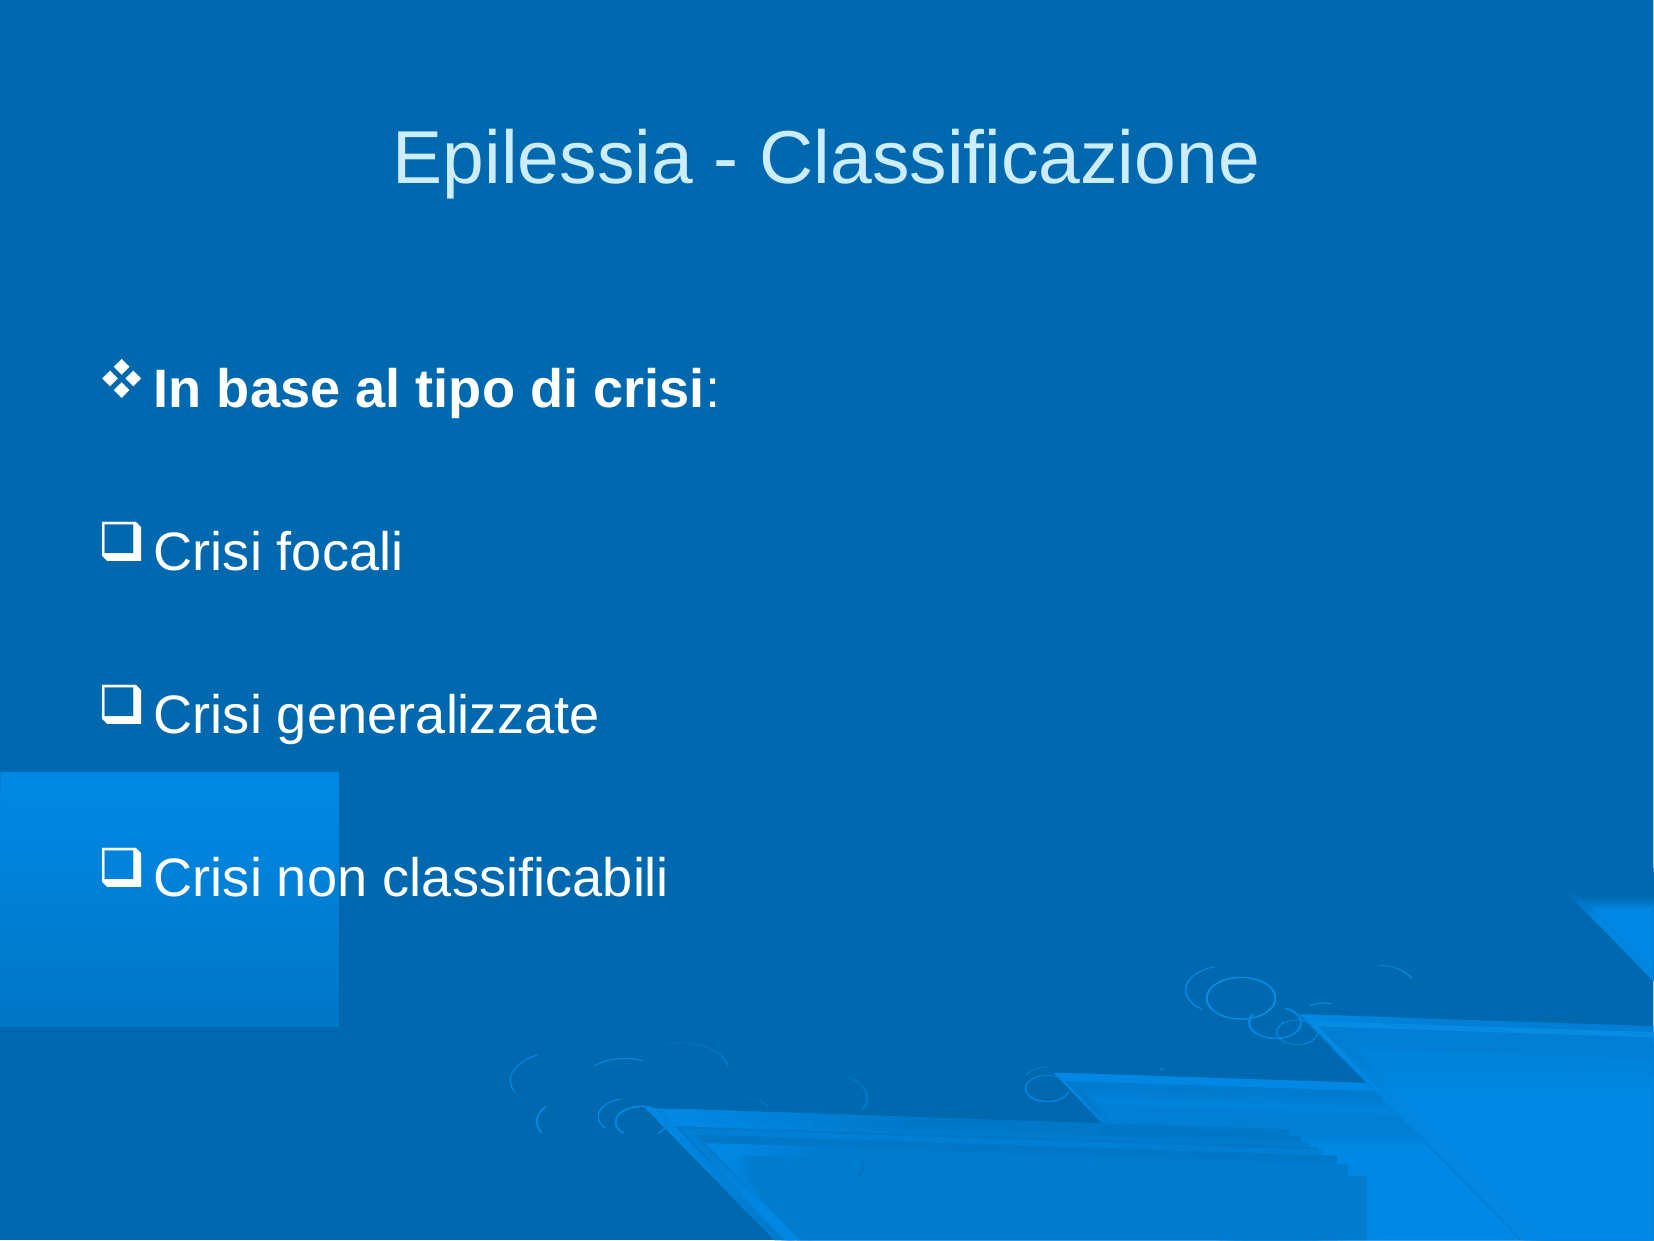

# Epilessia - Classificazione
In base al tipo di crisi:
Crisi focali
Crisi generalizzate
Crisi non classificabili